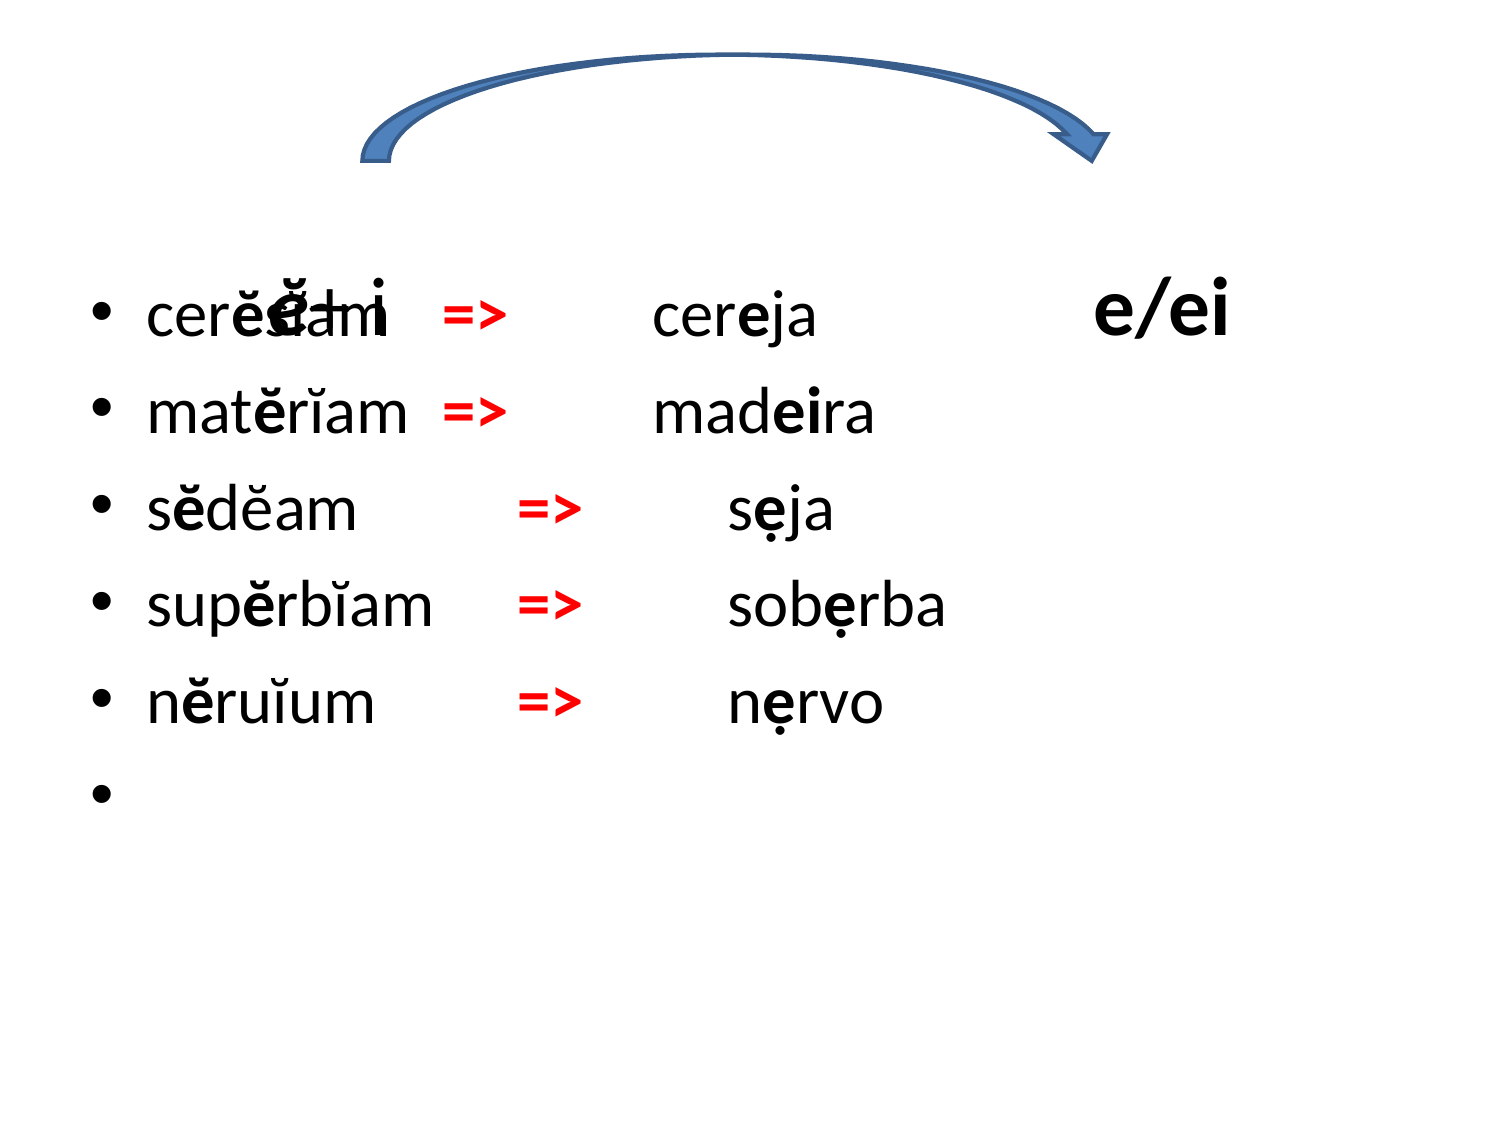

# ĕ+ i 	e/ei
cerĕsĭam	 => 		cereja
matĕrĭam	 => 		madeira
sĕdĕam		 => 		sẹja
supĕrbĭam	 => 		sobẹrba
nĕruĭum		 => 		nẹrvo